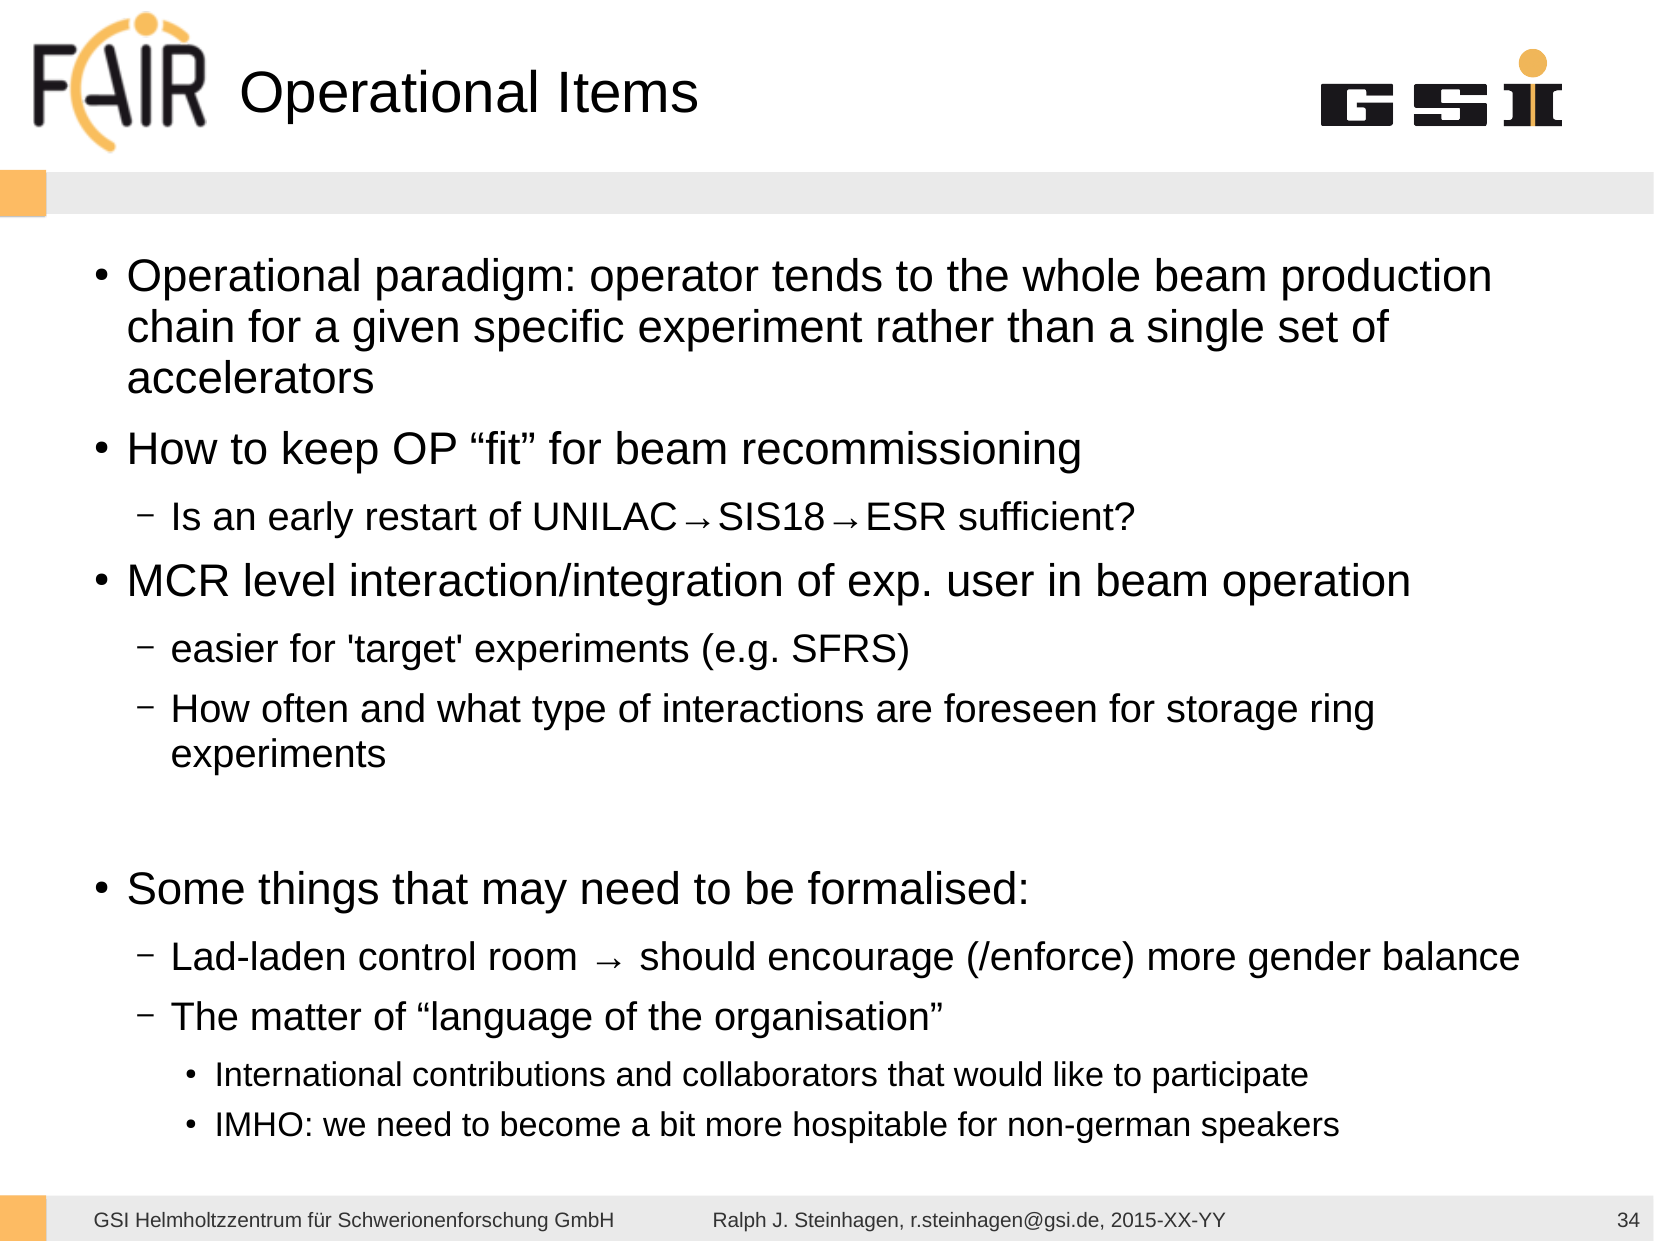

# Operational Items
Operational paradigm: operator tends to the whole beam production chain for a given specific experiment rather than a single set of accelerators
How to keep OP “fit” for beam recommissioning
Is an early restart of UNILAC→SIS18→ESR sufficient?
MCR level interaction/integration of exp. user in beam operation
easier for 'target' experiments (e.g. SFRS)
How often and what type of interactions are foreseen for storage ring experiments
Some things that may need to be formalised:
Lad-laden control room → should encourage (/enforce) more gender balance
The matter of “language of the organisation”
International contributions and collaborators that would like to participate
IMHO: we need to become a bit more hospitable for non-german speakers